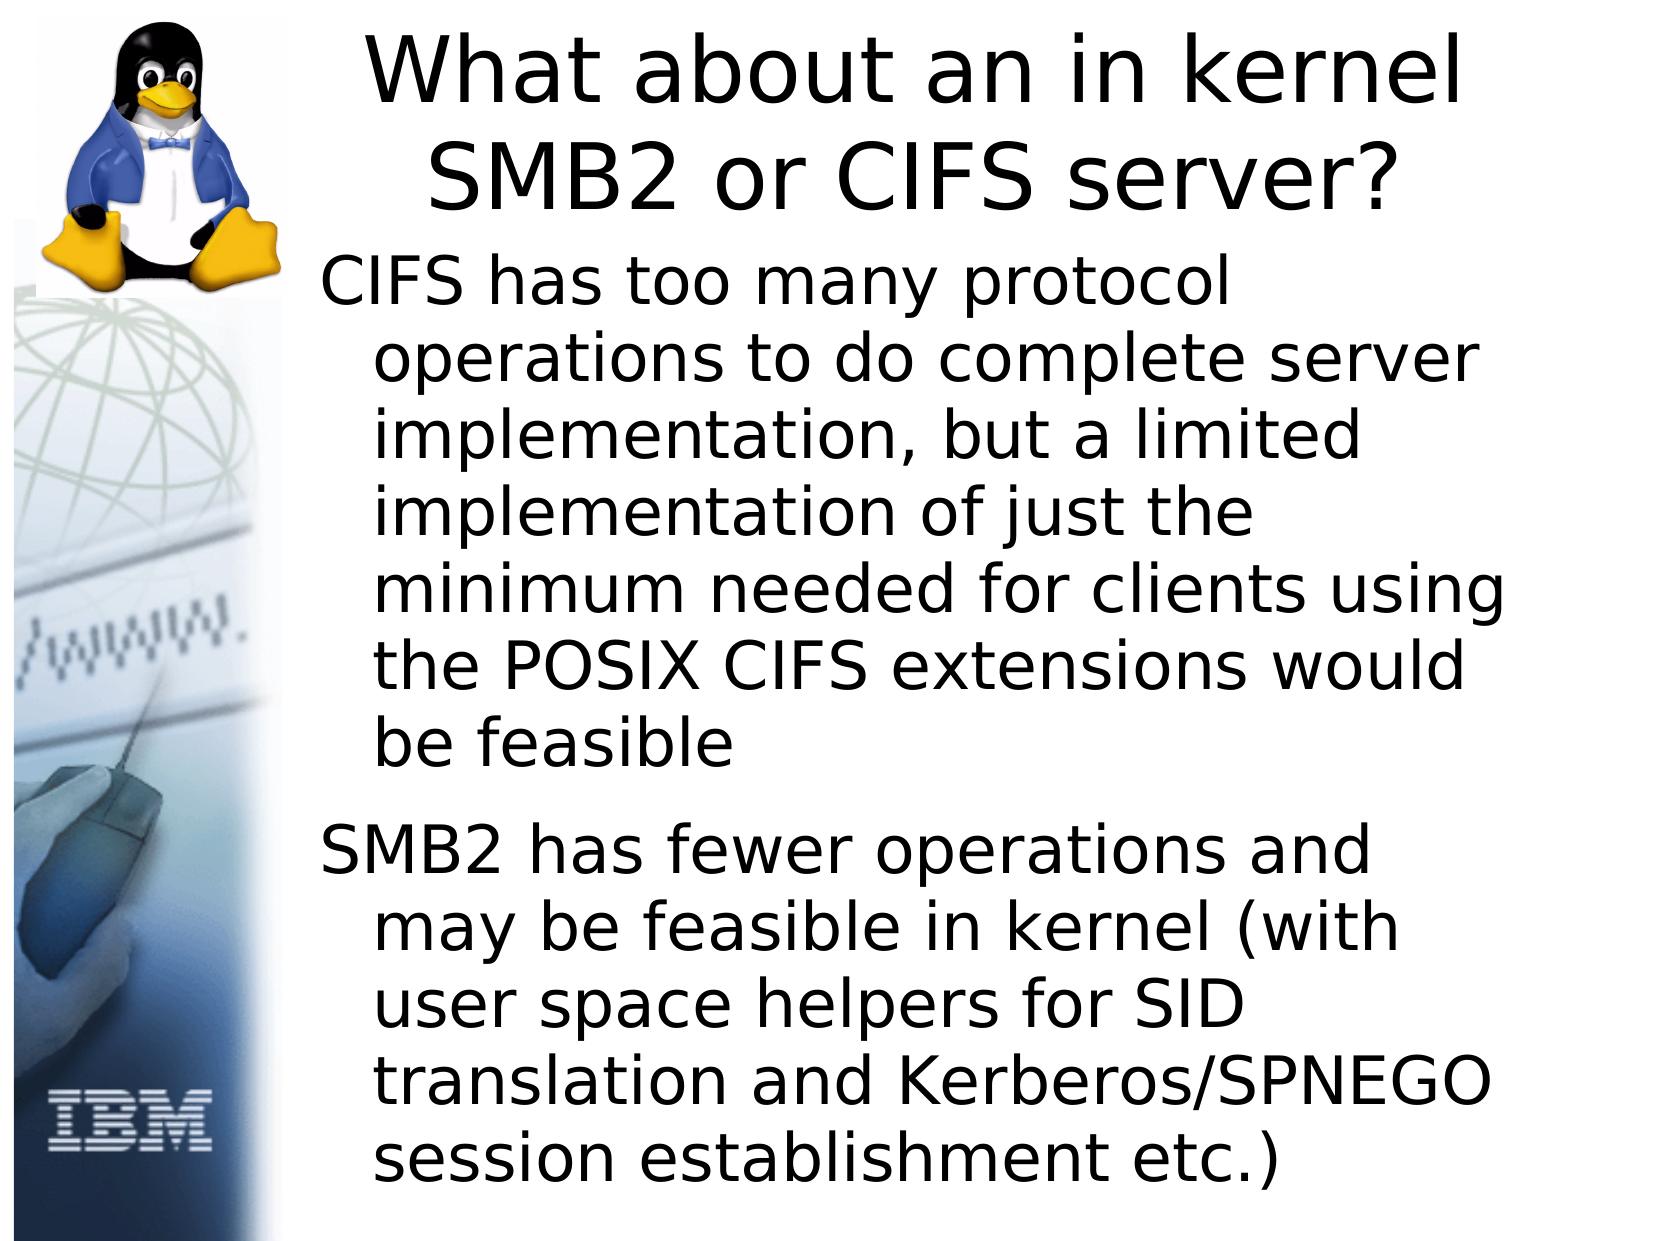

# What about an in kernel SMB2 or CIFS server?
CIFS has too many protocol operations to do complete server implementation, but a limited implementation of just the minimum needed for clients using the POSIX CIFS extensions would be feasible
SMB2 has fewer operations and may be feasible in kernel (with user space helpers for SID translation and Kerberos/SPNEGO session establishment etc.)